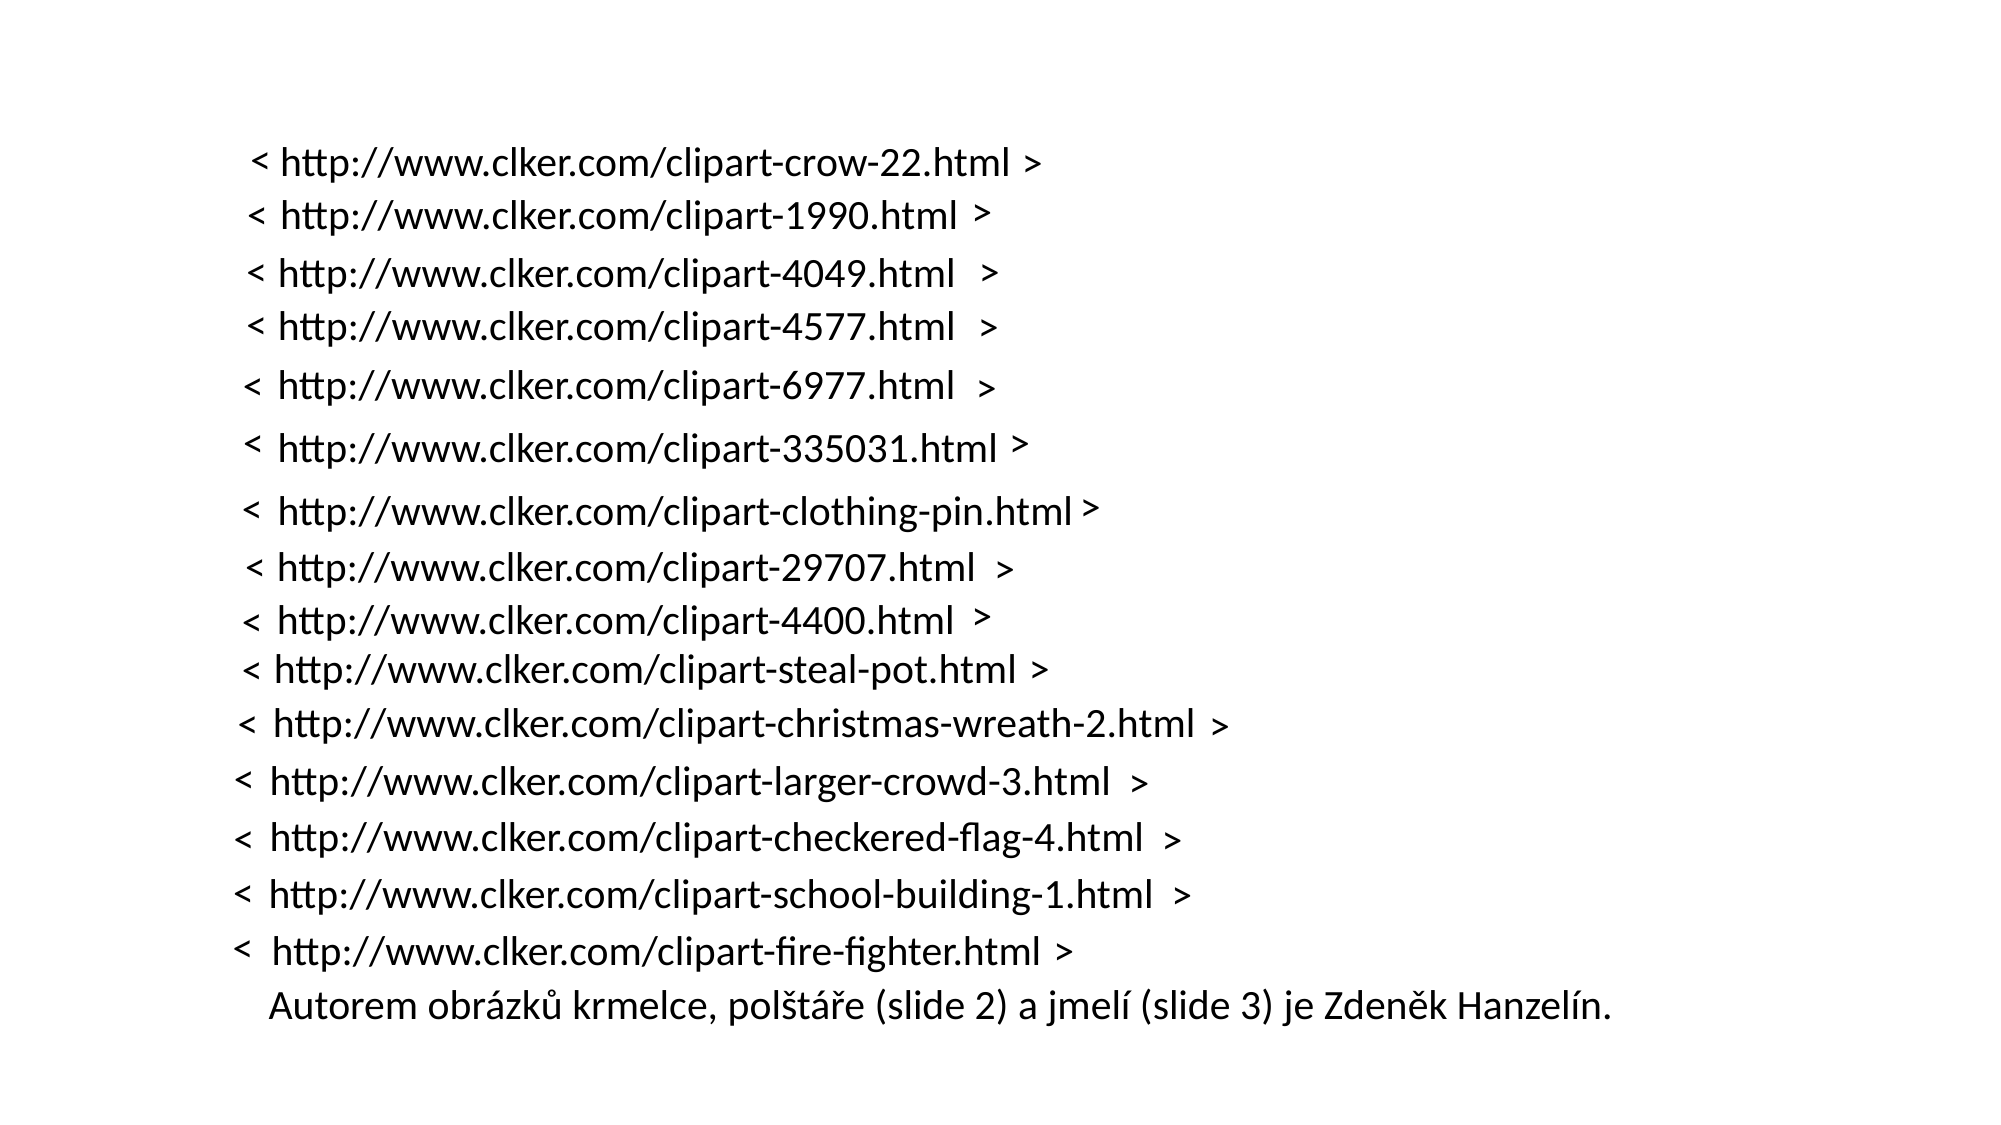

<
http://www.clker.com/clipart-crow-22.html
>
>
http://www.clker.com/clipart-1990.html
<
>
<
http://www.clker.com/clipart-4049.html
<
http://www.clker.com/clipart-4577.html
>
http://www.clker.com/clipart-6977.html
<
>
<
>
http://www.clker.com/clipart-335031.html
>
<
http://www.clker.com/clipart-clothing-pin.html
<
http://www.clker.com/clipart-29707.html
>
>
http://www.clker.com/clipart-4400.html
<
http://www.clker.com/clipart-steal-pot.html
>
<
http://www.clker.com/clipart-christmas-wreath-2.html
<
>
<
http://www.clker.com/clipart-larger-crowd-3.html
>
http://www.clker.com/clipart-checkered-flag-4.html
<
>
<
http://www.clker.com/clipart-school-building-1.html
>
<
>
http://www.clker.com/clipart-fire-fighter.html
Autorem obrázků krmelce, polštáře (slide 2) a jmelí (slide 3) je Zdeněk Hanzelín.